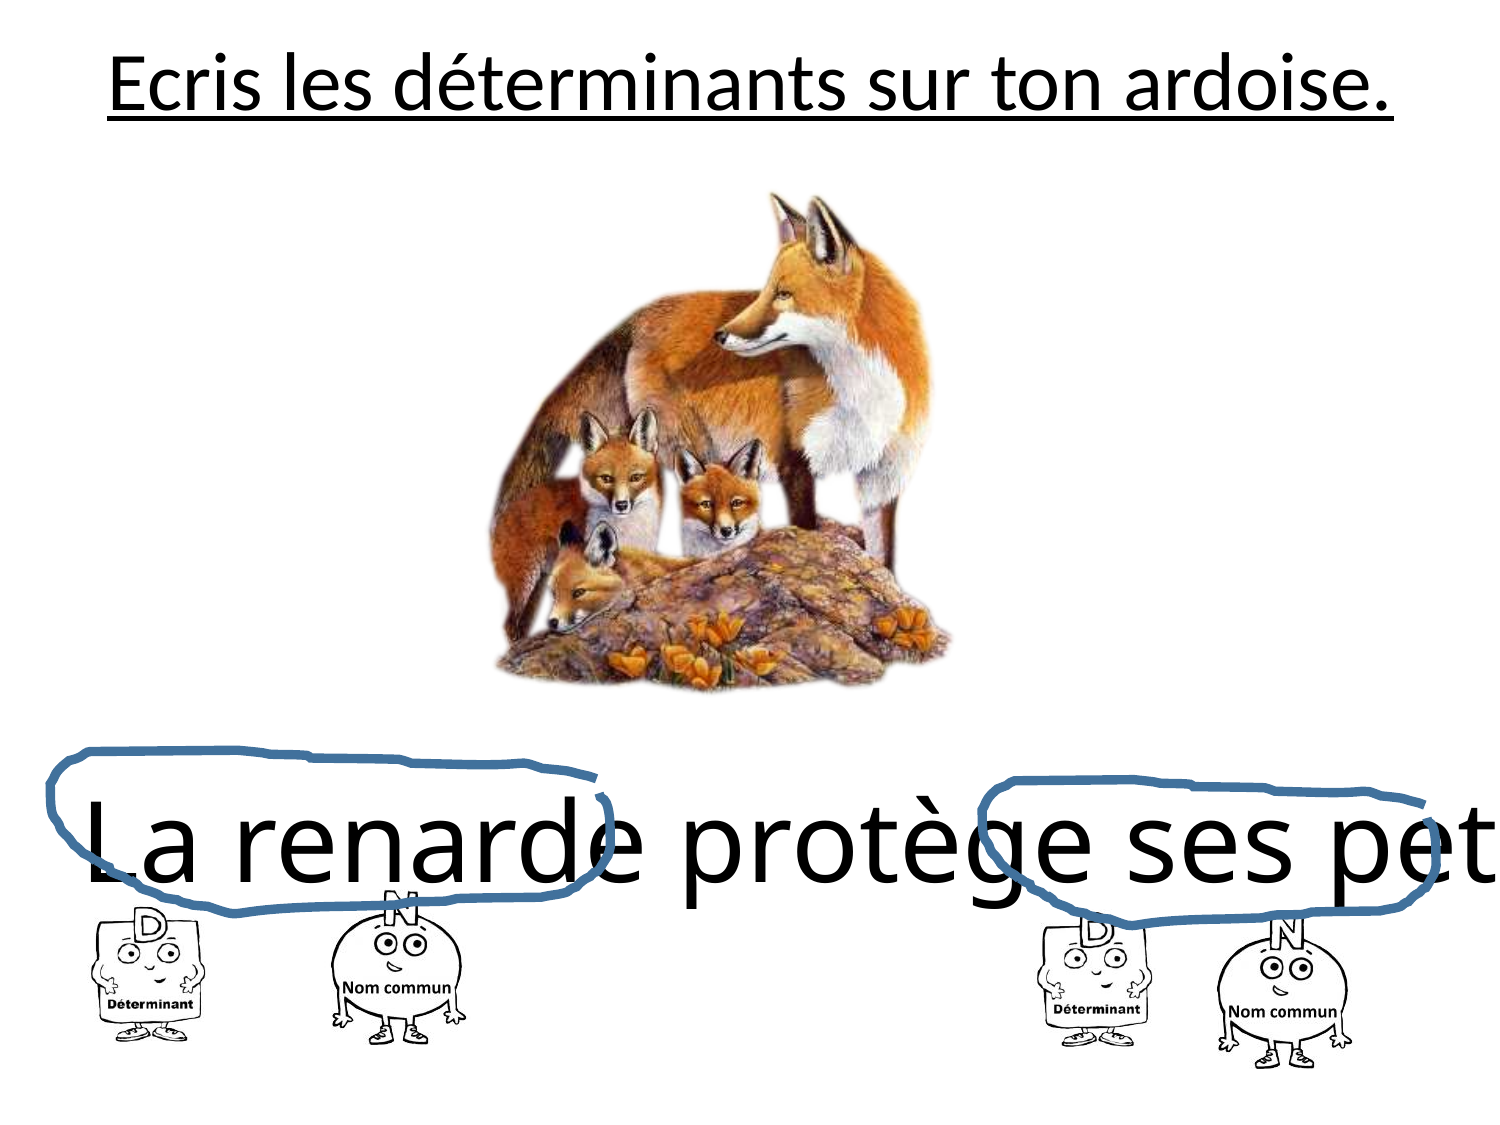

Ecris les déterminants sur ton ardoise.
La renarde protège ses petits.